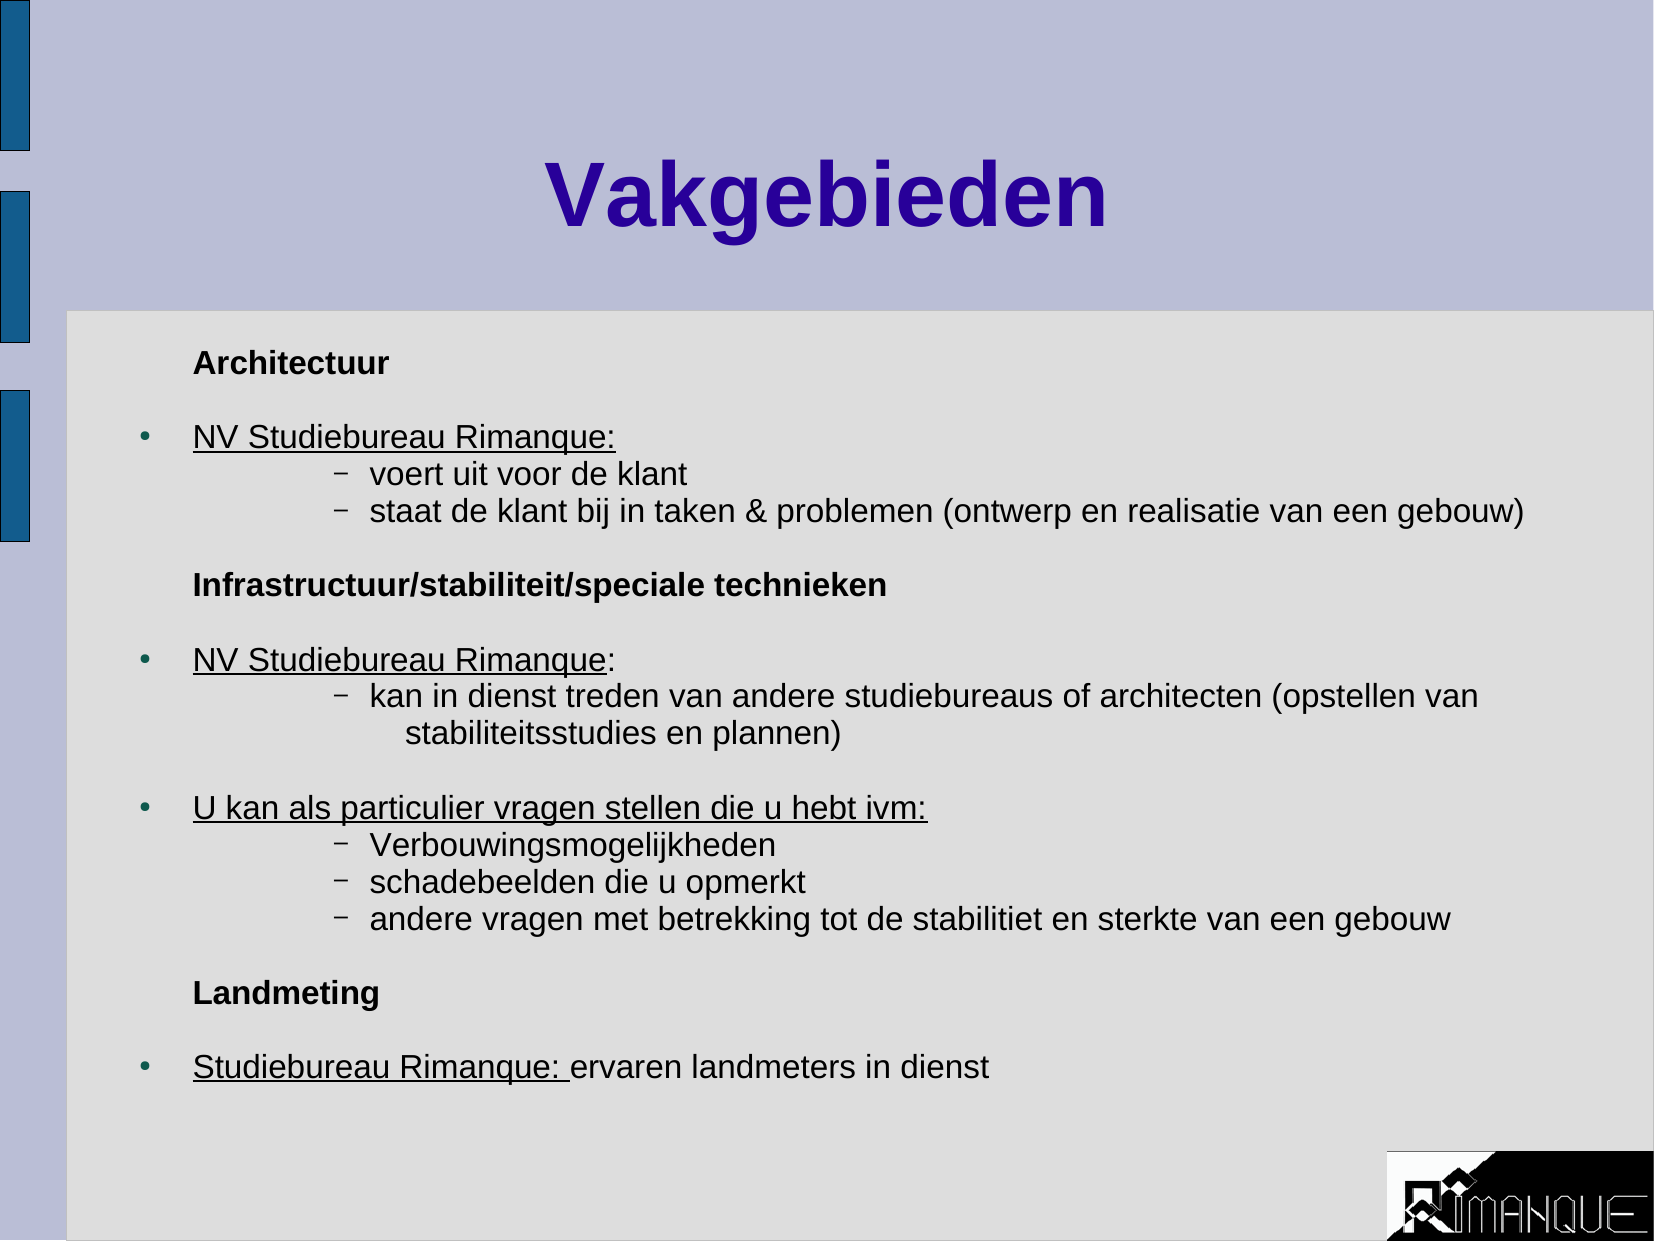

# Vakgebieden
Architectuur
NV Studiebureau Rimanque:
voert uit voor de klant
staat de klant bij in taken & problemen (ontwerp en realisatie van een gebouw)
Infrastructuur/stabiliteit/speciale technieken
NV Studiebureau Rimanque:
kan in dienst treden van andere studiebureaus of architecten (opstellen van stabiliteitsstudies en plannen)
U kan als particulier vragen stellen die u hebt ivm:
Verbouwingsmogelijkheden
schadebeelden die u opmerkt
andere vragen met betrekking tot de stabilitiet en sterkte van een gebouw
Landmeting
Studiebureau Rimanque: ervaren landmeters in dienst